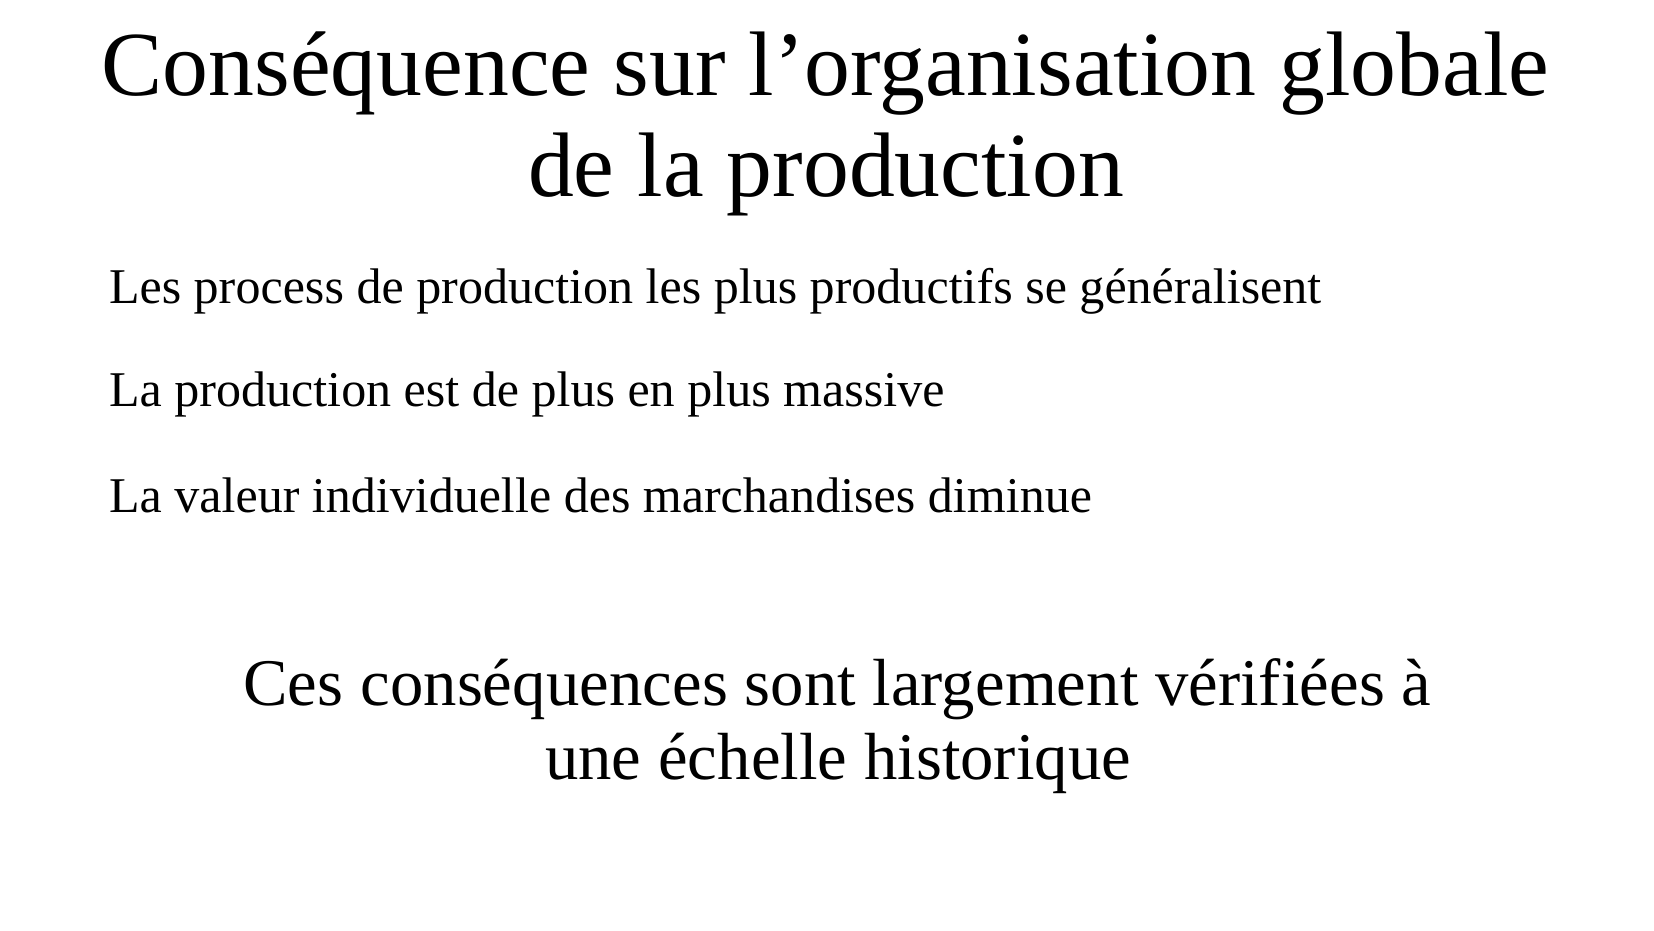

# Conséquence sur l’organisation globale de la production
Les process de production les plus productifs se généralisent
La production est de plus en plus massive
La valeur individuelle des marchandises diminue
Ces conséquences sont largement vérifiées à une échelle historique